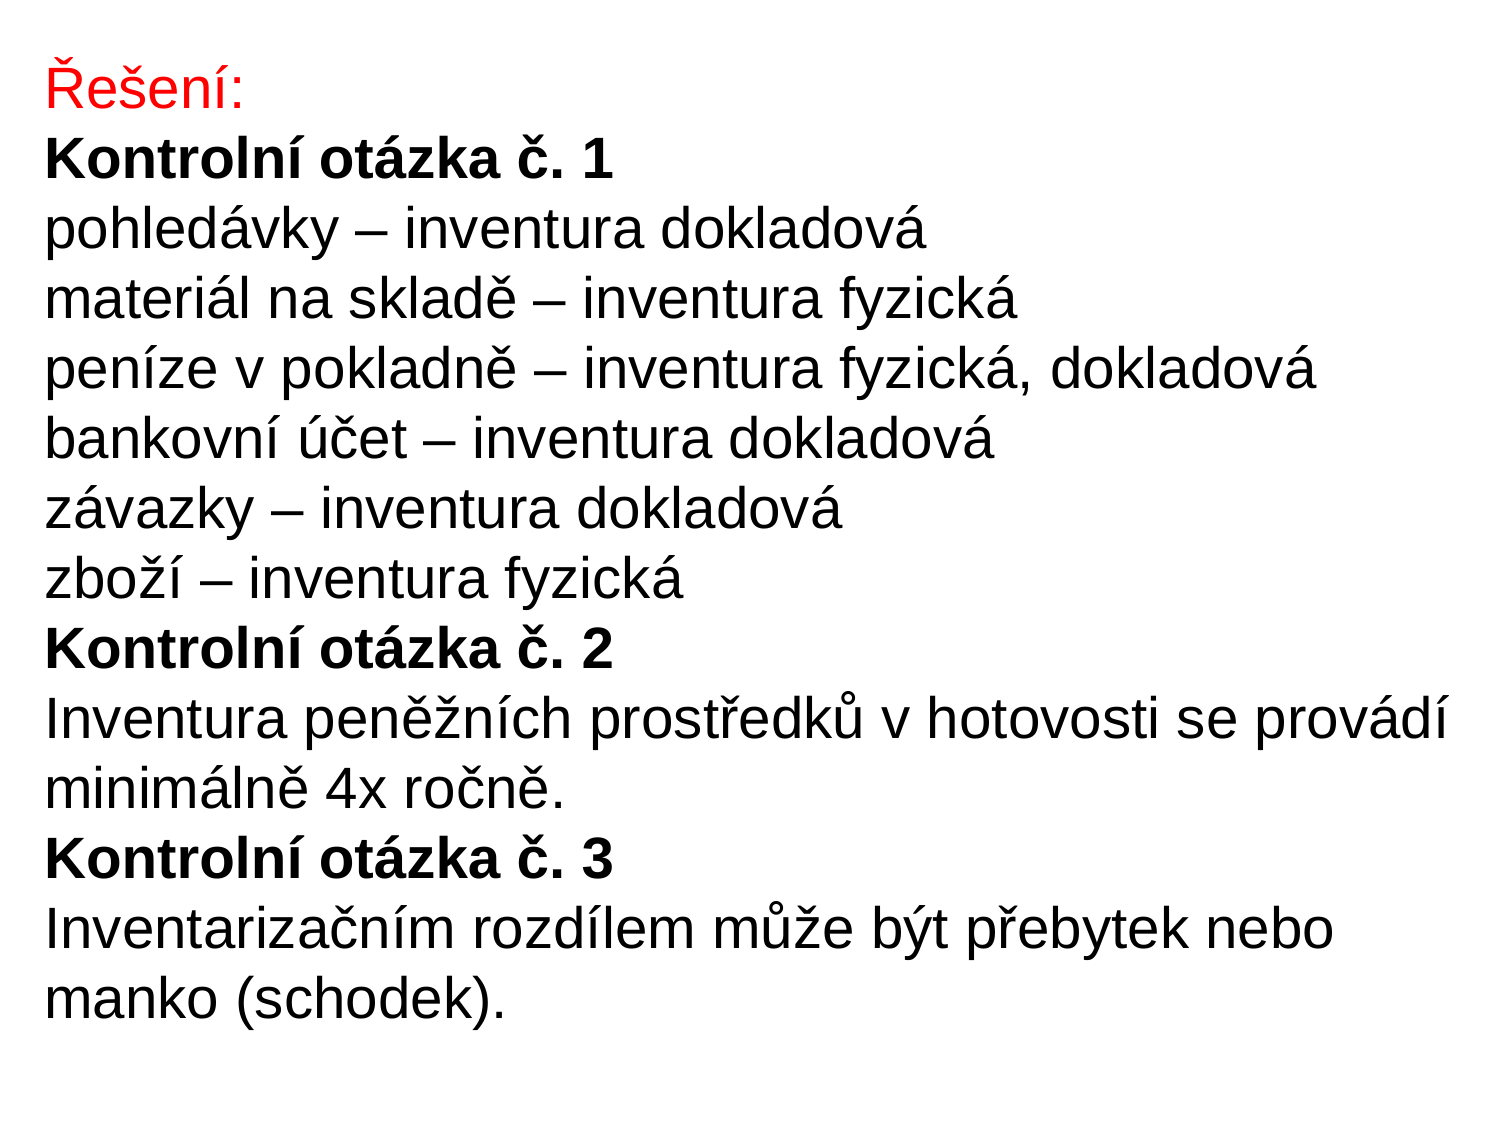

Řešení:
Kontrolní otázka č. 1
pohledávky – inventura dokladová
materiál na skladě – inventura fyzická
peníze v pokladně – inventura fyzická, dokladová
bankovní účet – inventura dokladová
závazky – inventura dokladová
zboží – inventura fyzická
Kontrolní otázka č. 2
Inventura peněžních prostředků v hotovosti se provádí
minimálně 4x ročně.
Kontrolní otázka č. 3
Inventarizačním rozdílem může být přebytek nebo
manko (schodek).